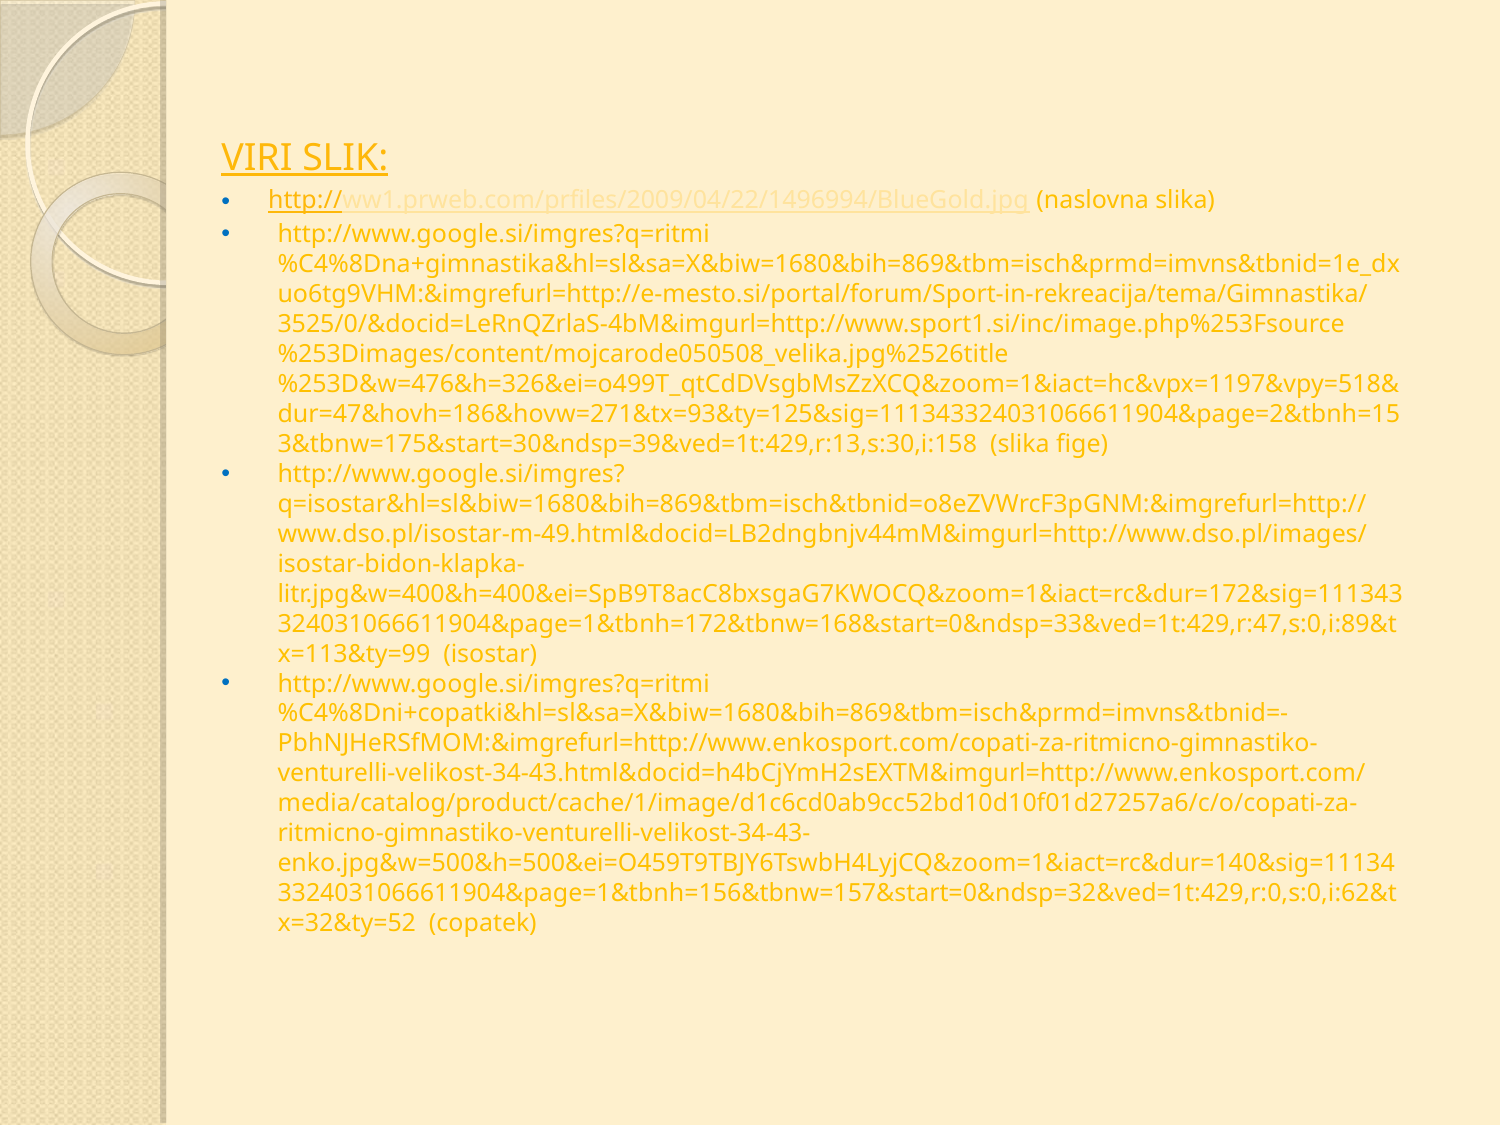

VIRI SLIK:
http://ww1.prweb.com/prfiles/2009/04/22/1496994/BlueGold.jpg (naslovna slika)
http://www.google.si/imgres?q=ritmi%C4%8Dna+gimnastika&hl=sl&sa=X&biw=1680&bih=869&tbm=isch&prmd=imvns&tbnid=1e_dxuo6tg9VHM:&imgrefurl=http://e-mesto.si/portal/forum/Sport-in-rekreacija/tema/Gimnastika/3525/0/&docid=LeRnQZrlaS-4bM&imgurl=http://www.sport1.si/inc/image.php%253Fsource%253Dimages/content/mojcarode050508_velika.jpg%2526title%253D&w=476&h=326&ei=o499T_qtCdDVsgbMsZzXCQ&zoom=1&iact=hc&vpx=1197&vpy=518&dur=47&hovh=186&hovw=271&tx=93&ty=125&sig=111343324031066611904&page=2&tbnh=153&tbnw=175&start=30&ndsp=39&ved=1t:429,r:13,s:30,i:158 (slika fige)
http://www.google.si/imgres?q=isostar&hl=sl&biw=1680&bih=869&tbm=isch&tbnid=o8eZVWrcF3pGNM:&imgrefurl=http://www.dso.pl/isostar-m-49.html&docid=LB2dngbnjv44mM&imgurl=http://www.dso.pl/images/isostar-bidon-klapka-litr.jpg&w=400&h=400&ei=SpB9T8acC8bxsgaG7KWOCQ&zoom=1&iact=rc&dur=172&sig=111343324031066611904&page=1&tbnh=172&tbnw=168&start=0&ndsp=33&ved=1t:429,r:47,s:0,i:89&tx=113&ty=99 (isostar)
http://www.google.si/imgres?q=ritmi%C4%8Dni+copatki&hl=sl&sa=X&biw=1680&bih=869&tbm=isch&prmd=imvns&tbnid=-PbhNJHeRSfMOM:&imgrefurl=http://www.enkosport.com/copati-za-ritmicno-gimnastiko-venturelli-velikost-34-43.html&docid=h4bCjYmH2sEXTM&imgurl=http://www.enkosport.com/media/catalog/product/cache/1/image/d1c6cd0ab9cc52bd10d10f01d27257a6/c/o/copati-za-ritmicno-gimnastiko-venturelli-velikost-34-43-enko.jpg&w=500&h=500&ei=O459T9TBJY6TswbH4LyjCQ&zoom=1&iact=rc&dur=140&sig=111343324031066611904&page=1&tbnh=156&tbnw=157&start=0&ndsp=32&ved=1t:429,r:0,s:0,i:62&tx=32&ty=52 (copatek)